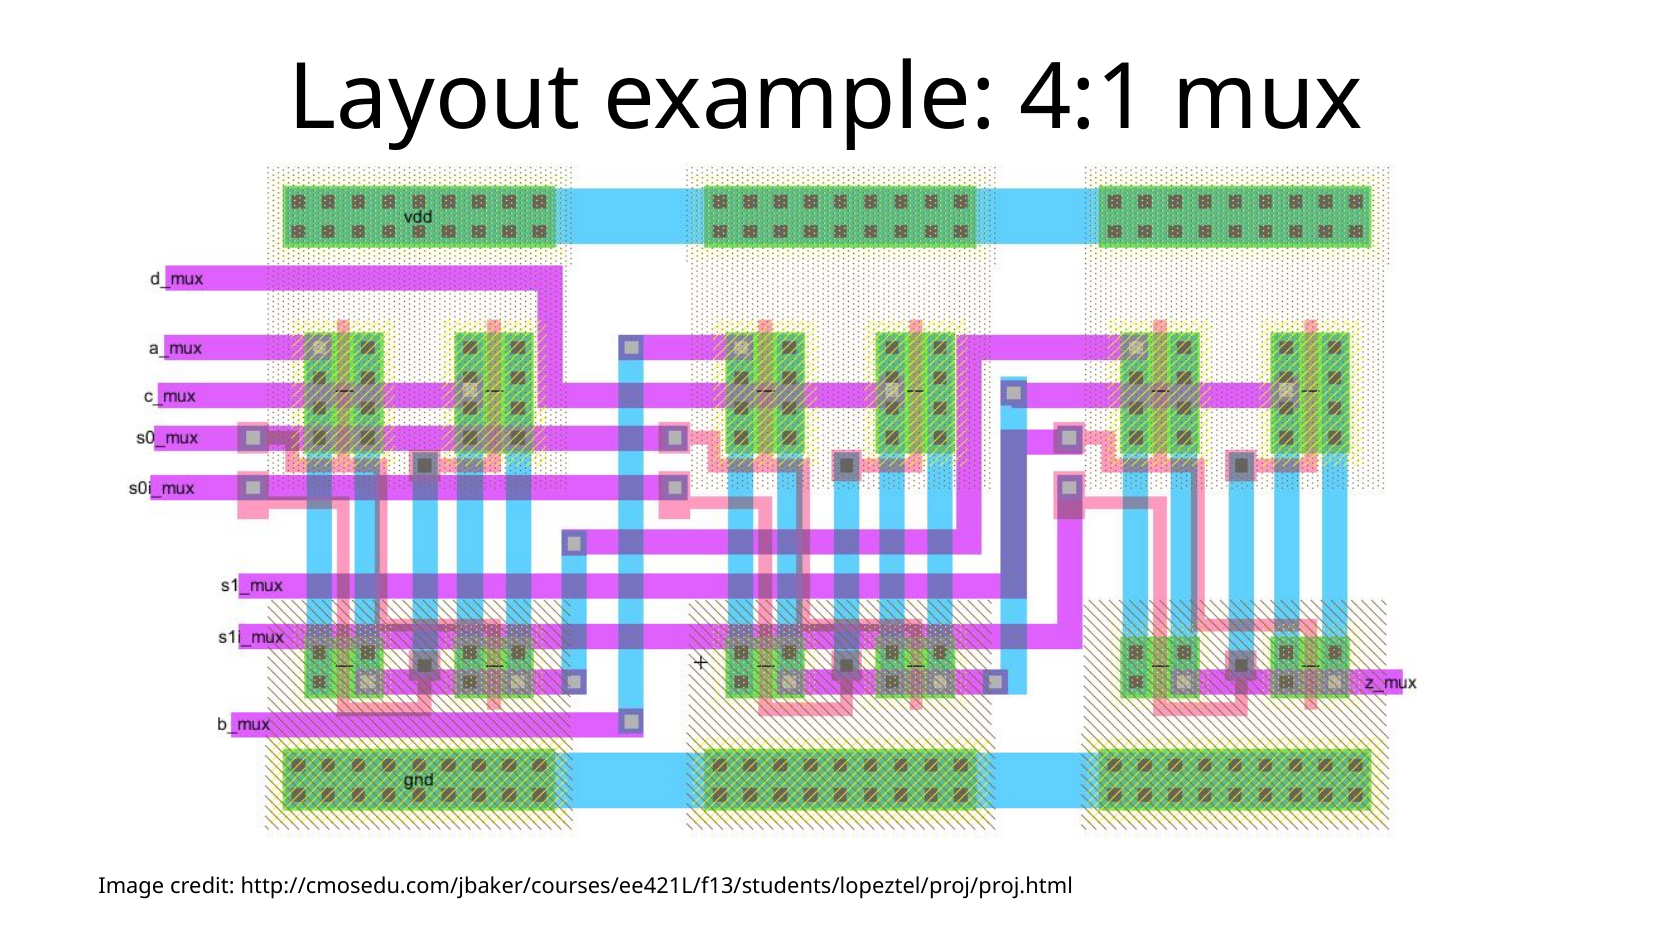

# Layout example: 4:1 mux
Image credit: http://cmosedu.com/jbaker/courses/ee421L/f13/students/lopeztel/proj/proj.html